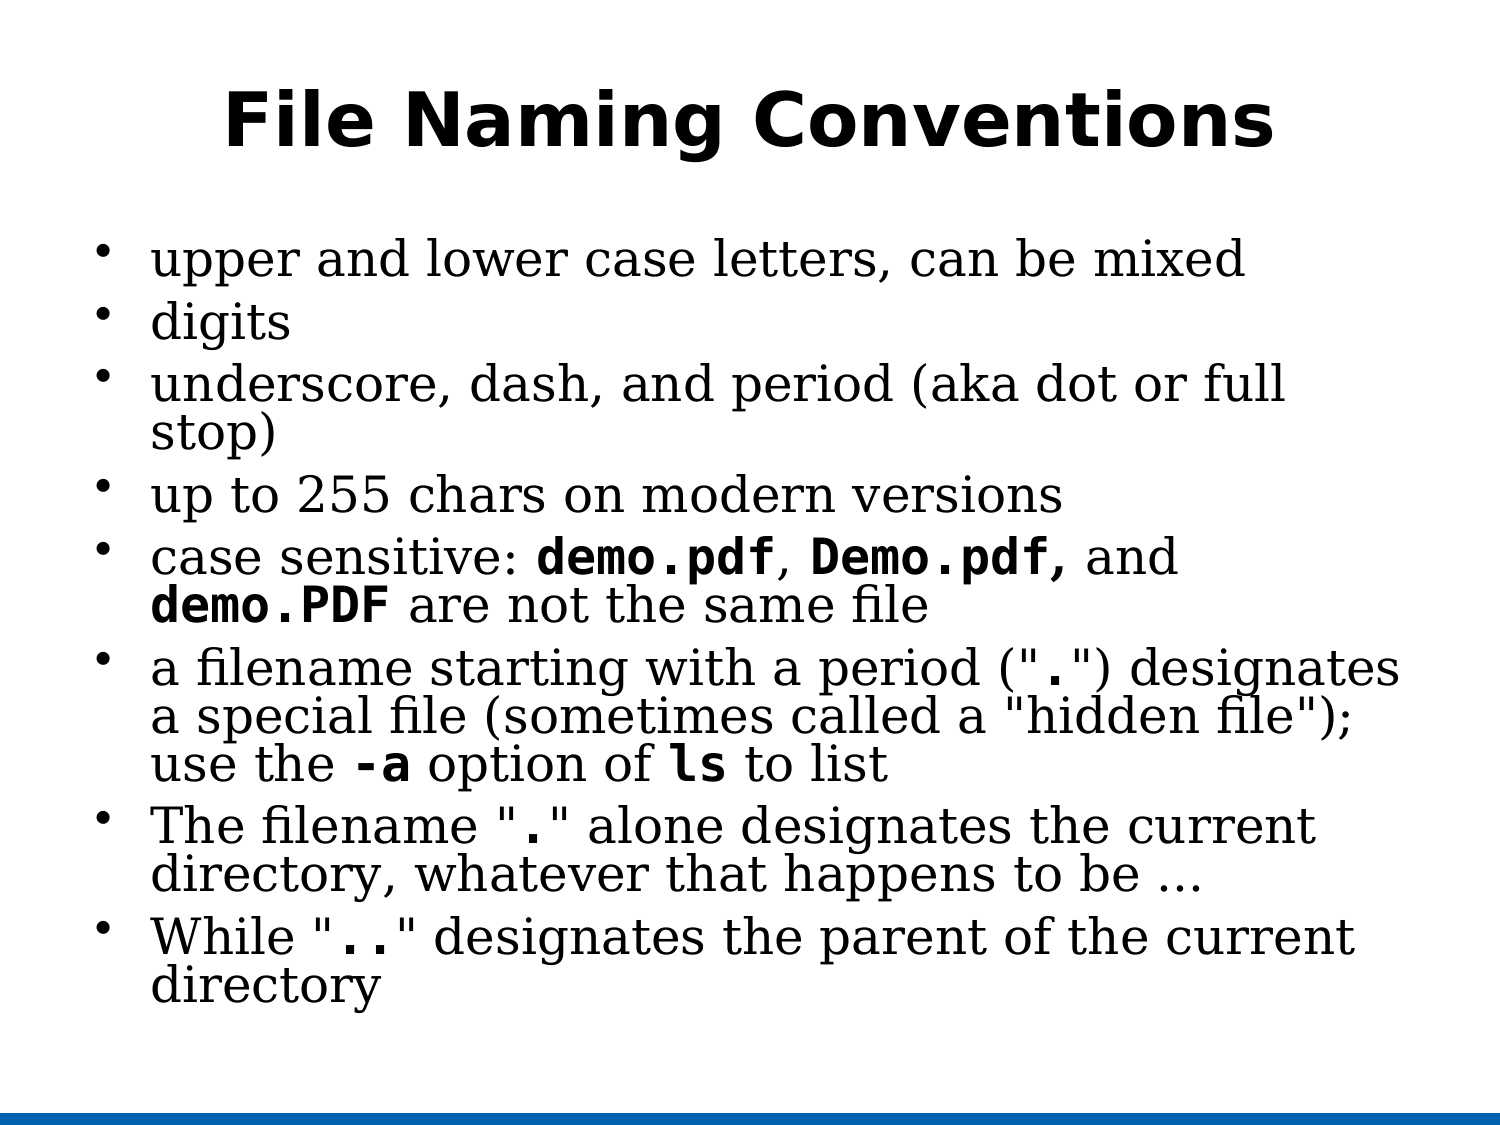

# File Naming Conventions
upper and lower case letters, can be mixed
digits
underscore, dash, and period (aka dot or full stop)
up to 255 chars on modern versions
case sensitive: demo.pdf, Demo.pdf, and demo.PDF are not the same file
a filename starting with a period (".") designates a special file (sometimes called a "hidden file"); use the -a option of ls to list
The filename "." alone designates the current directory, whatever that happens to be ...
While ".." designates the parent of the current directory